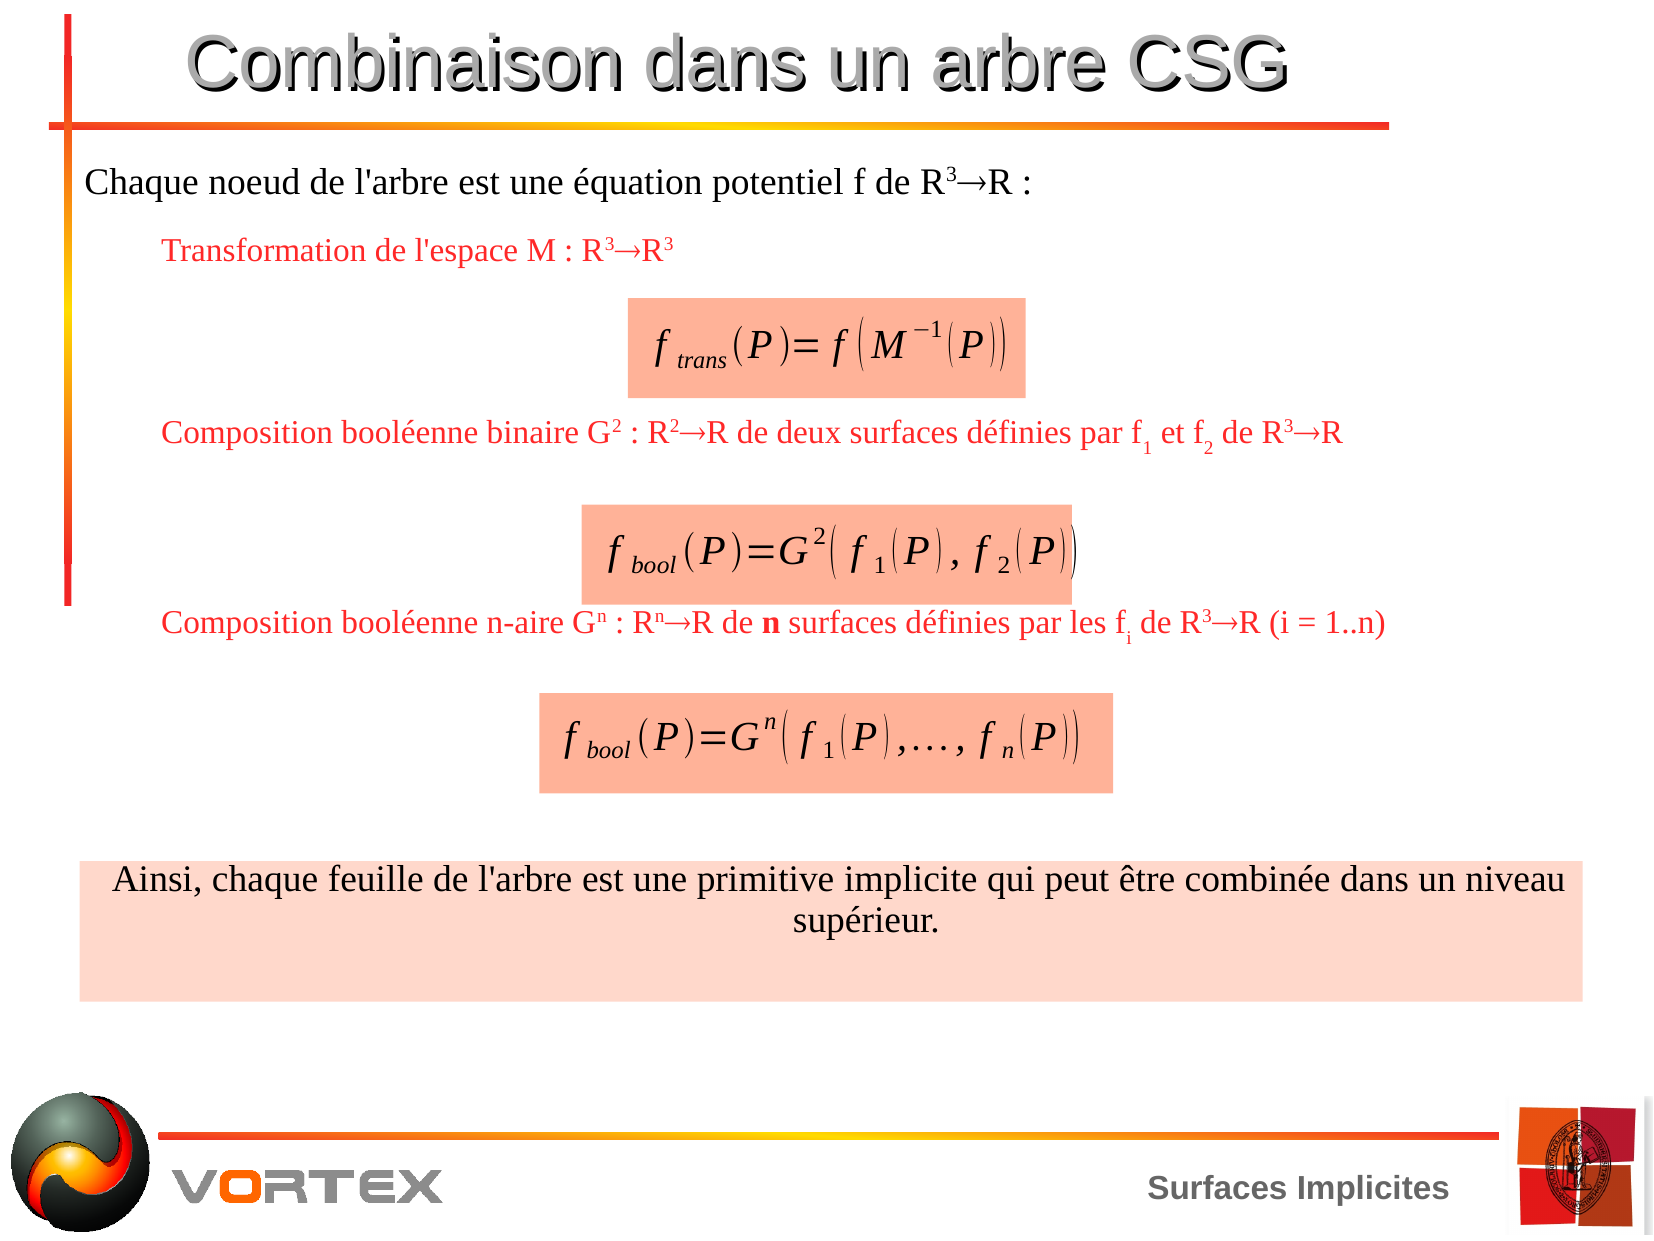

# Combinaison dans un arbre CSG
Chaque noeud de l'arbre est une équation potentiel f de R3R :
Transformation de l'espace M : R3R3
Composition booléenne binaire G2 : R2R de deux surfaces définies par f1 et f2 de R3R
Composition booléenne n-aire Gn : RnR de n surfaces définies par les fi de R3R (i = 1..n)
Ainsi, chaque feuille de l'arbre est une primitive implicite qui peut être combinée dans un niveau supérieur.